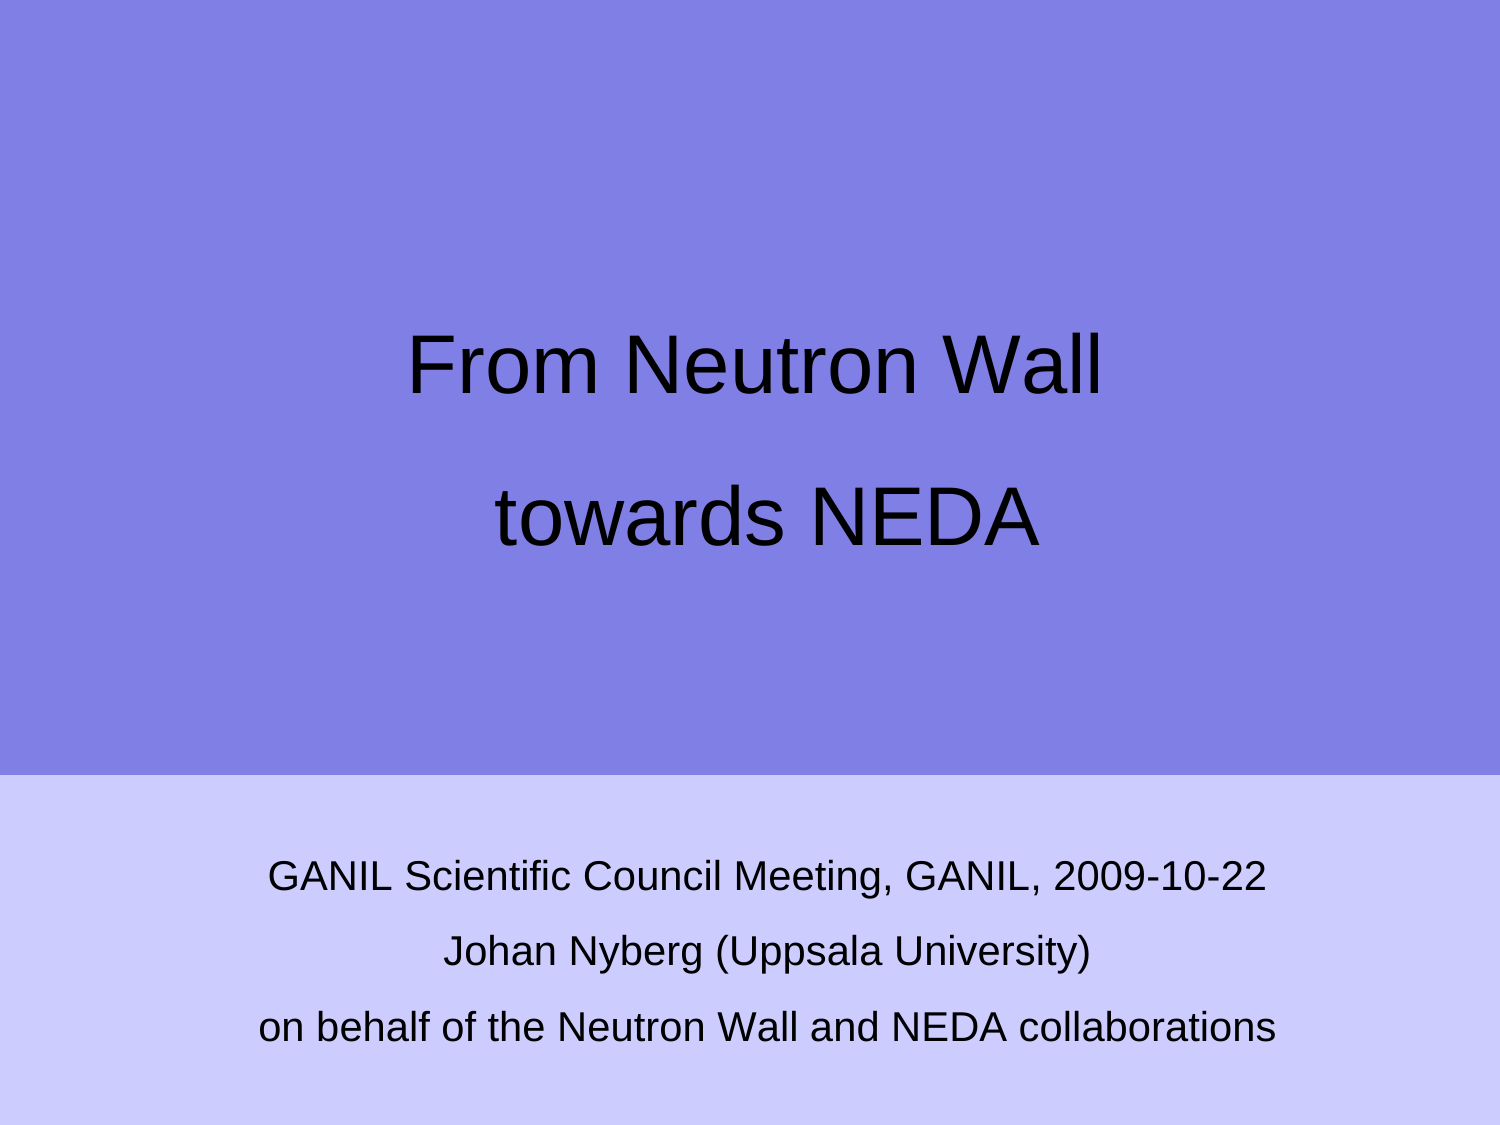

From Neutron Wall
 towards NEDA
#
GANIL Scientific Council Meeting, GANIL, 2009-10-22
Johan Nyberg (Uppsala University)
on behalf of the Neutron Wall and NEDA collaborations